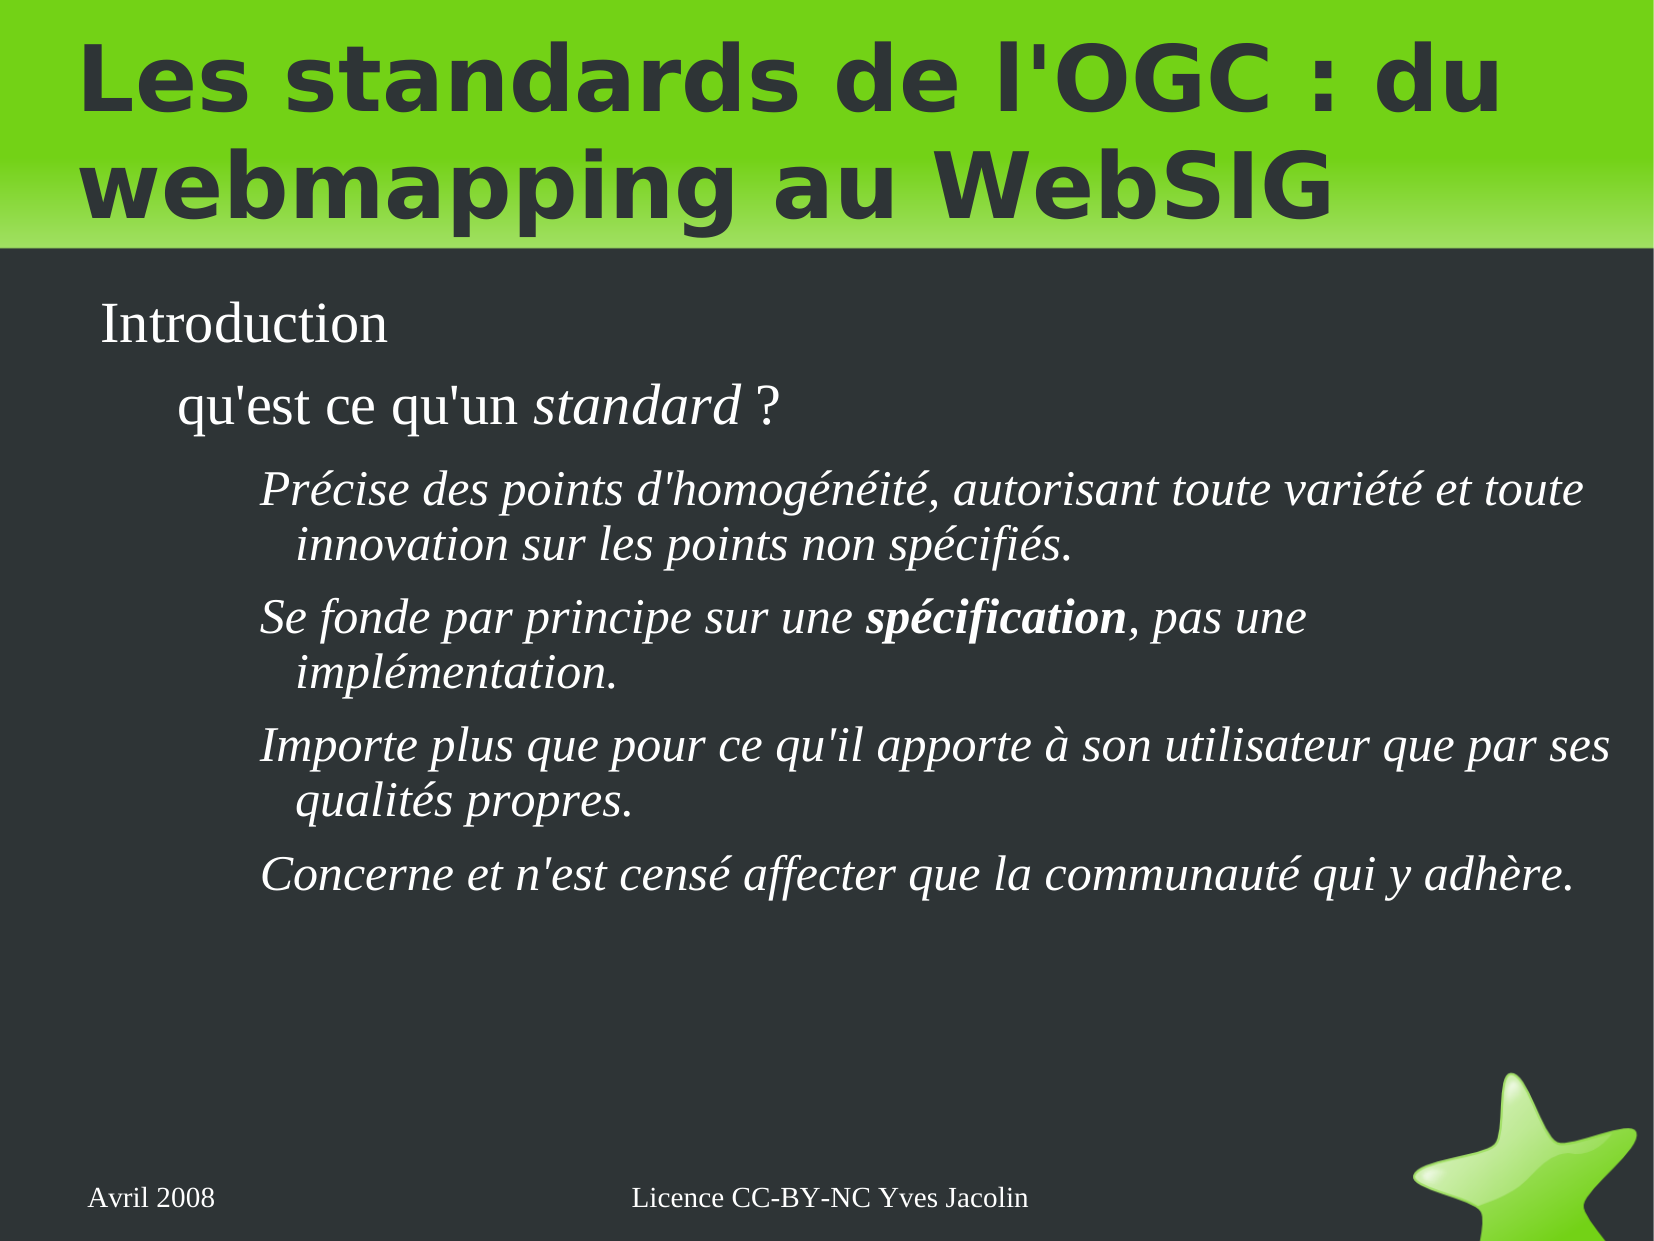

# Les standards de l'OGC : du webmapping au WebSIG
Introduction
qu'est ce qu'un standard ?
Précise des points d'homogénéité, autorisant toute variété et toute innovation sur les points non spécifiés.
Se fonde par principe sur une spécification, pas une implémentation.
Importe plus que pour ce qu'il apporte à son utilisateur que par ses qualités propres.
Concerne et n'est censé affecter que la communauté qui y adhère.